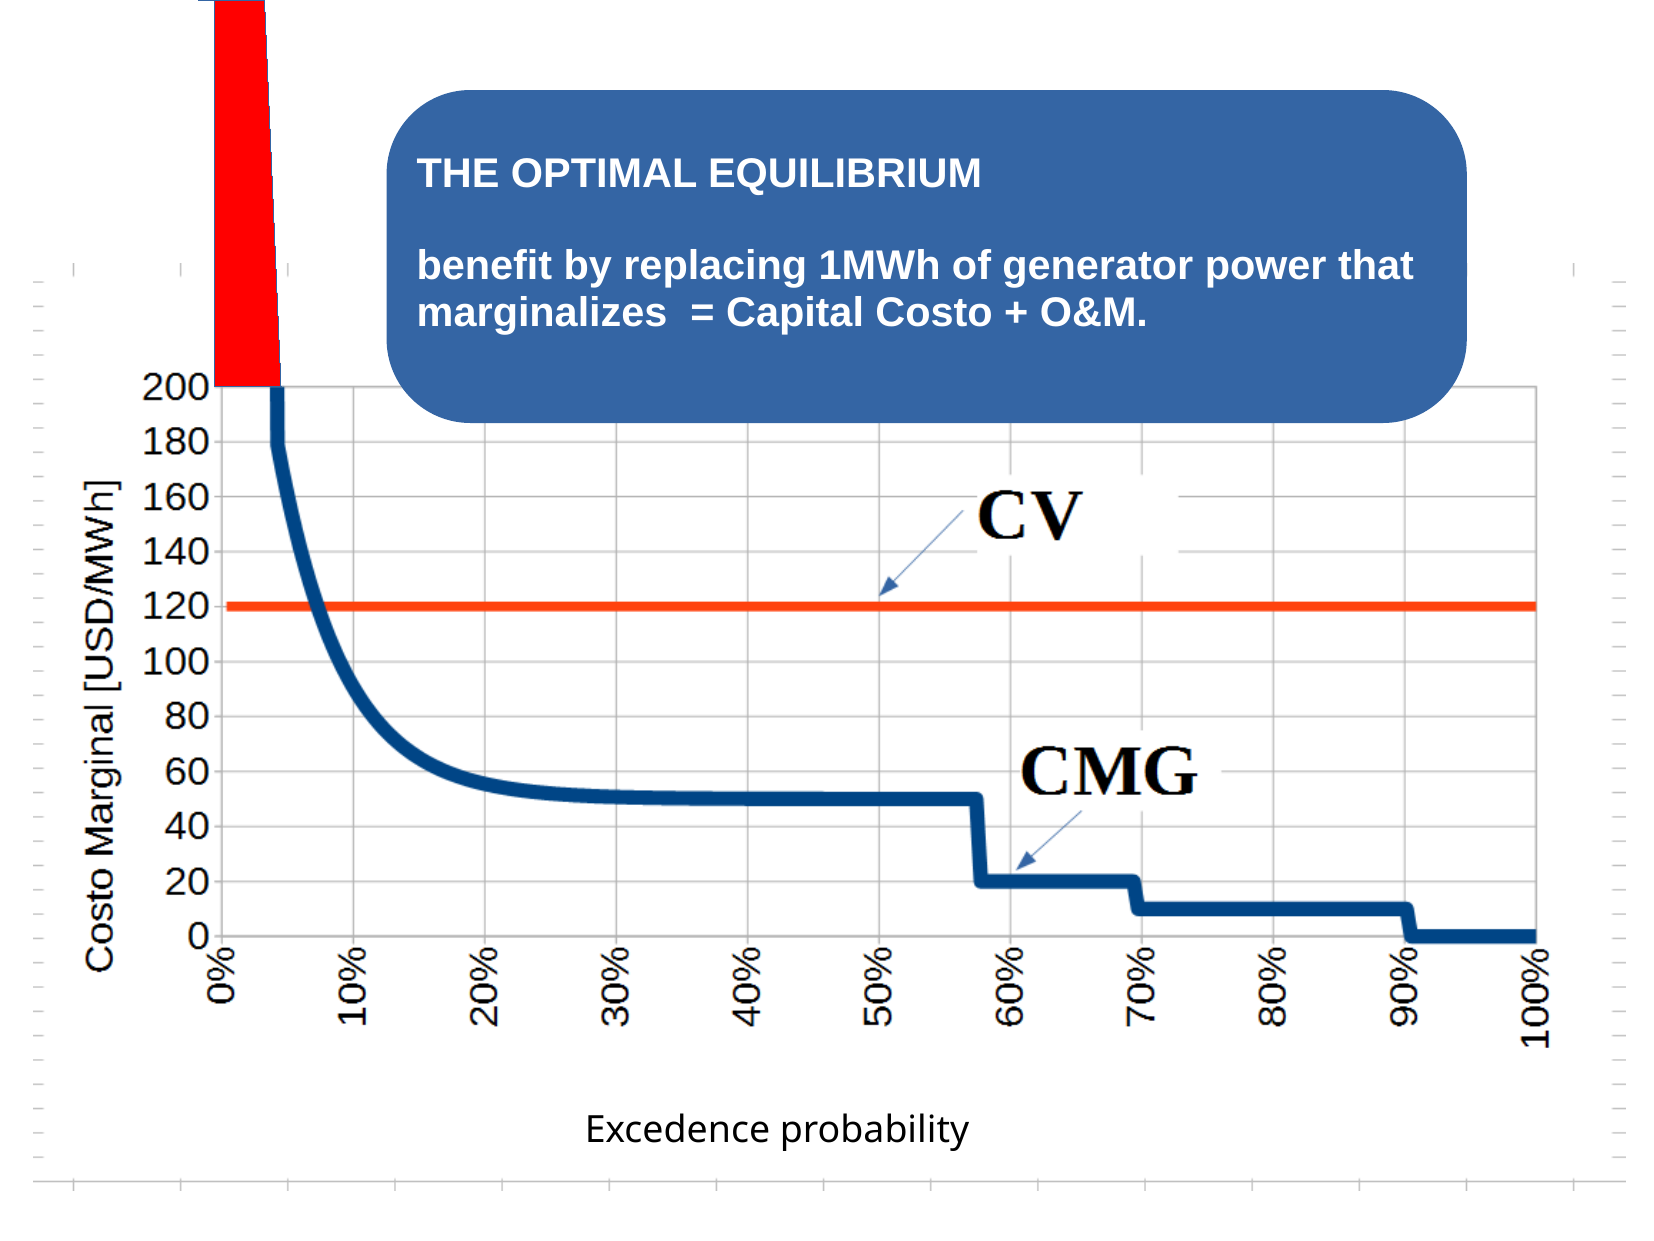

THE OPTIMAL EQUILIBRIUM
benefit by replacing 1MWh of generator power that marginalizes = Capital Costo + O&M.
Excedence probability